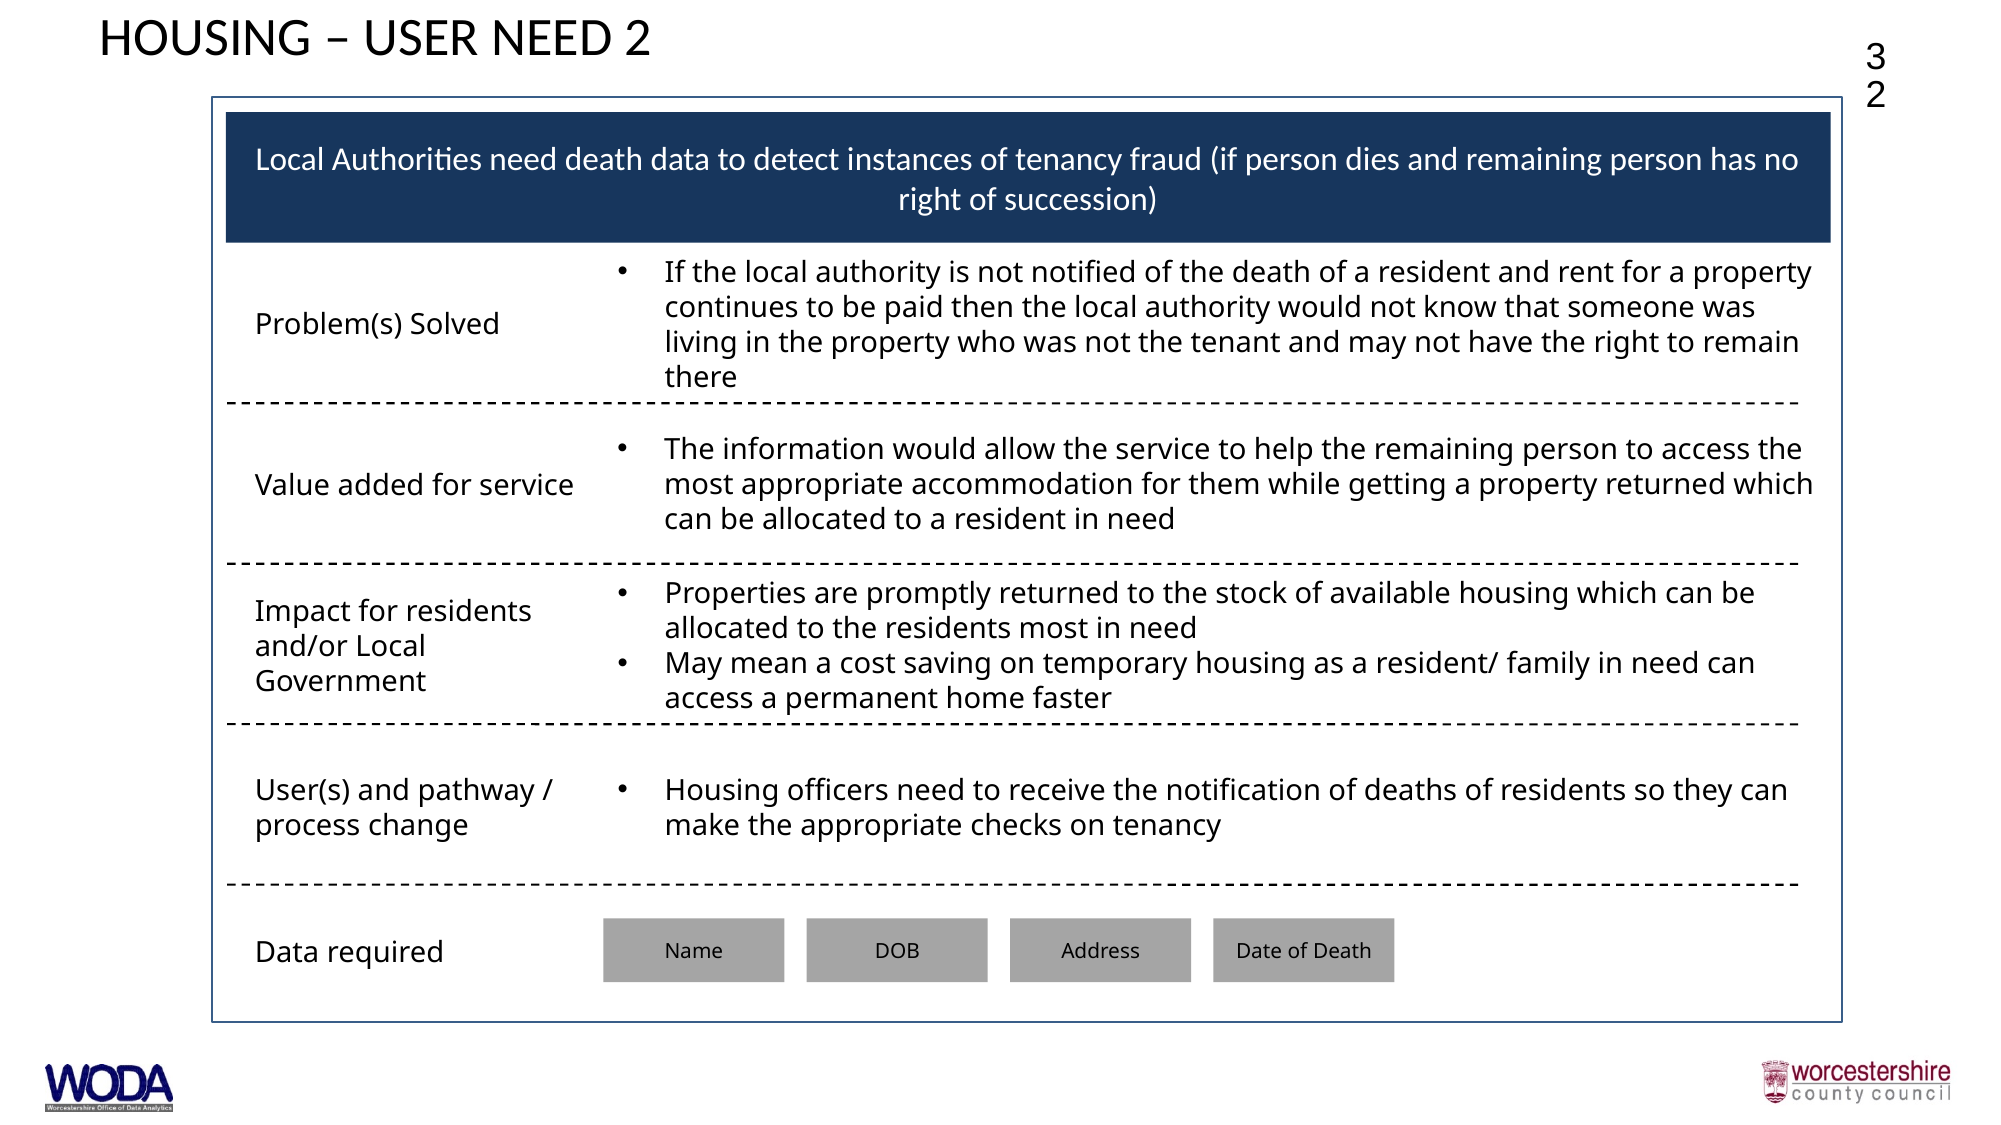

# HOUSING – USER NEED 2
Local Authorities need death data to detect instances of tenancy fraud (if person dies and remaining person has no right of succession)
Problem(s) Solved
If the local authority is not notified of the death of a resident and rent for a property continues to be paid then the local authority would not know that someone was living in the property who was not the tenant and may not have the right to remain there
The information would allow the service to help the remaining person to access the most appropriate accommodation for them while getting a property returned which can be allocated to a resident in need
Value added for service
Impact for residents and/or Local Government
Properties are promptly returned to the stock of available housing which can be allocated to the residents most in need
May mean a cost saving on temporary housing as a resident/ family in need can access a permanent home faster
User(s) and pathway / process change
Housing officers need to receive the notification of deaths of residents so they can make the appropriate checks on tenancy
Data required
Name
DOB
Address
Date of Death